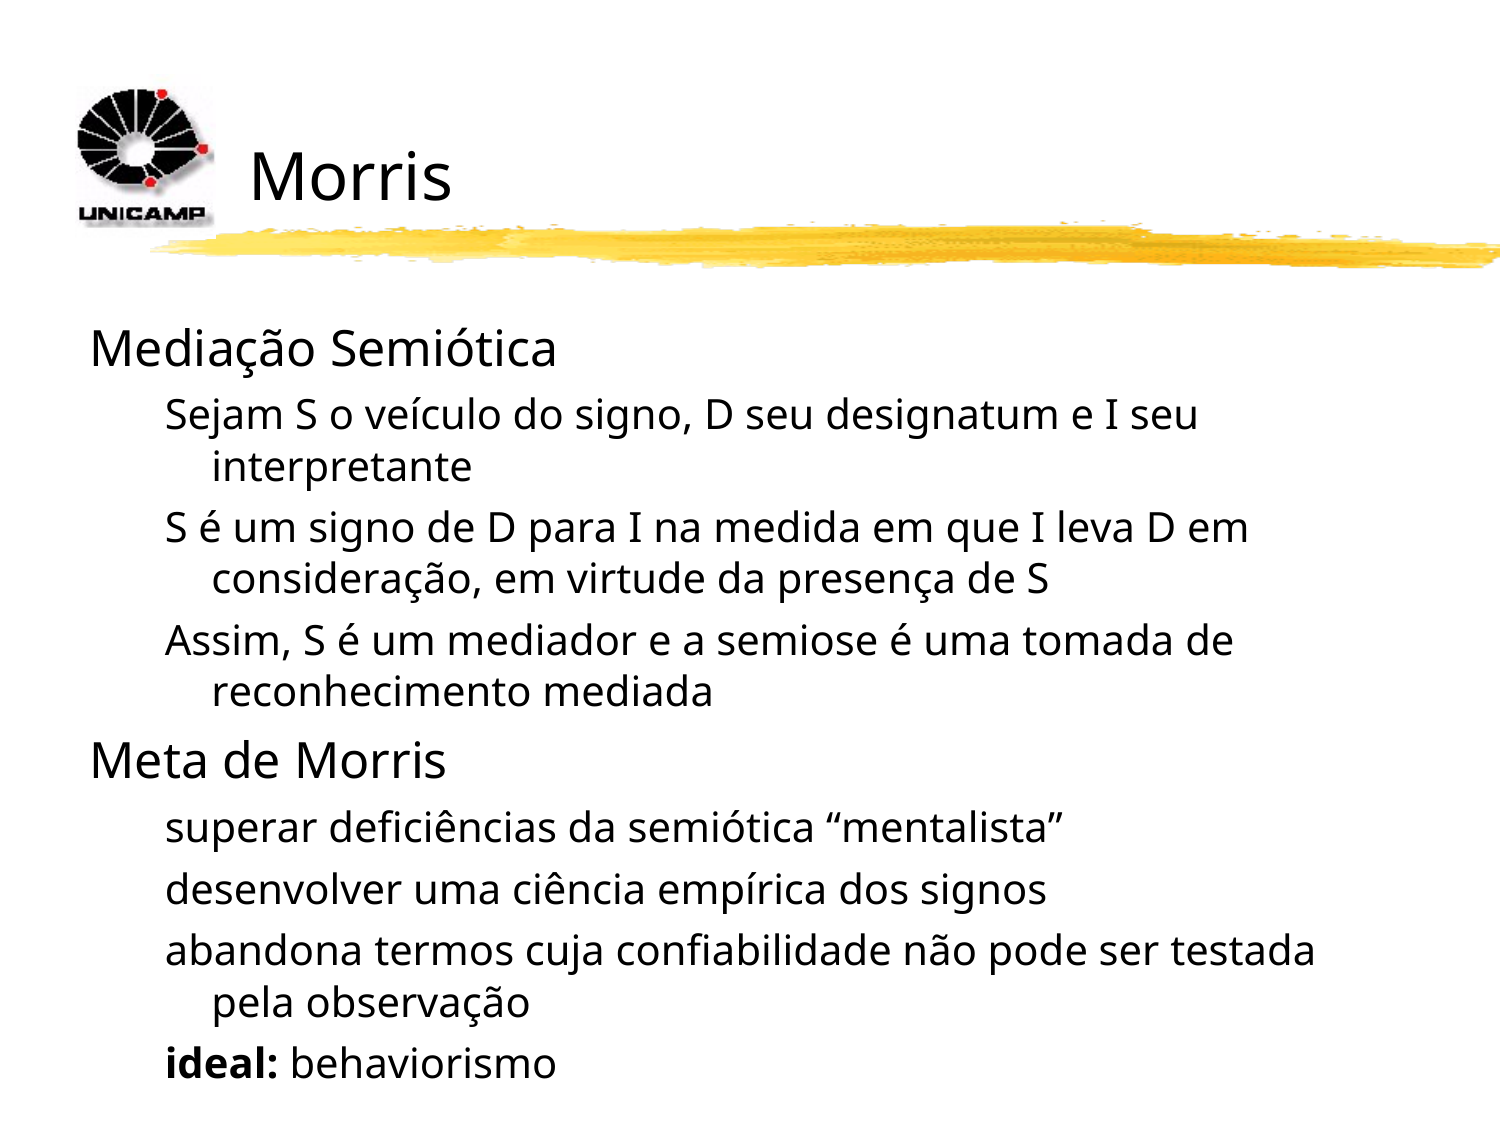

# Morris
Mediação Semiótica
Sejam S o veículo do signo, D seu designatum e I seu interpretante
S é um signo de D para I na medida em que I leva D em consideração, em virtude da presença de S
Assim, S é um mediador e a semiose é uma tomada de reconhecimento mediada
Meta de Morris
superar deficiências da semiótica “mentalista”
desenvolver uma ciência empírica dos signos
abandona termos cuja confiabilidade não pode ser testada pela observação
ideal: behaviorismo